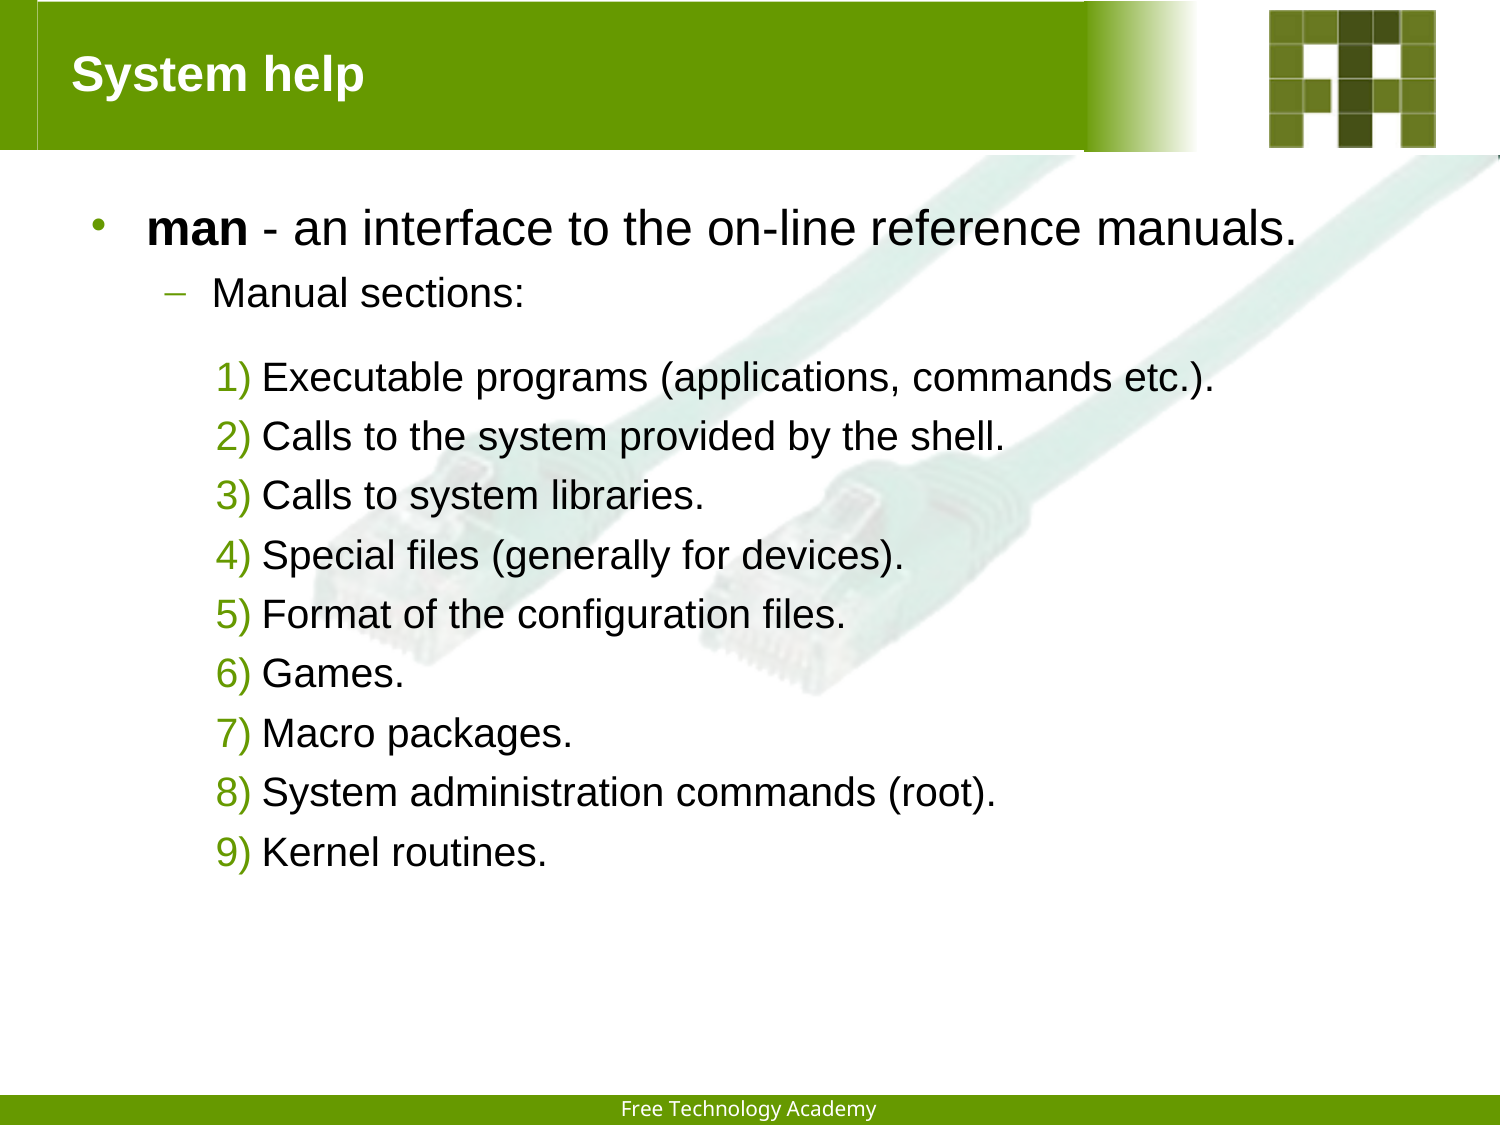

# System help
man - an interface to the on-line reference manuals.
Manual sections:
Executable programs (applications, commands etc.).
Calls to the system provided by the shell.
Calls to system libraries.
Special files (generally for devices).
Format of the configuration files.
Games.
Macro packages.
System administration commands (root).
Kernel routines.